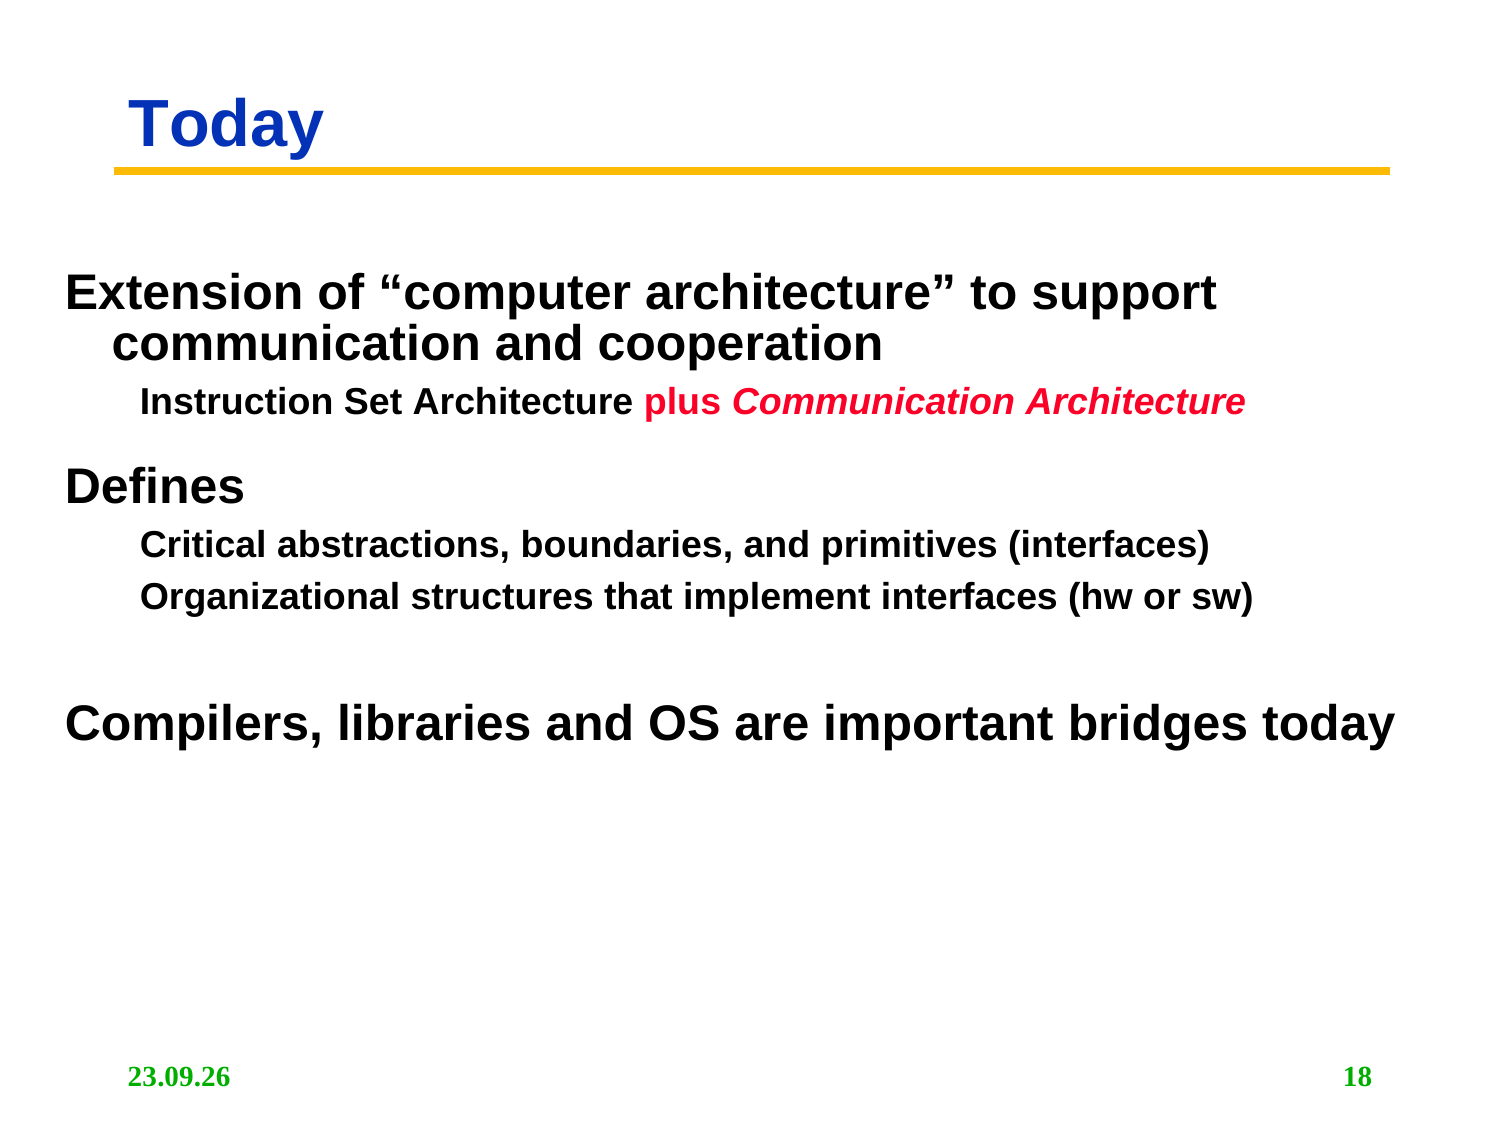

# Today
Extension of “computer architecture” to support communication and cooperation
Instruction Set Architecture plus Communication Architecture
Defines
Critical abstractions, boundaries, and primitives (interfaces)
Organizational structures that implement interfaces (hw or sw)
Compilers, libraries and OS are important bridges today
CS258 S99
18